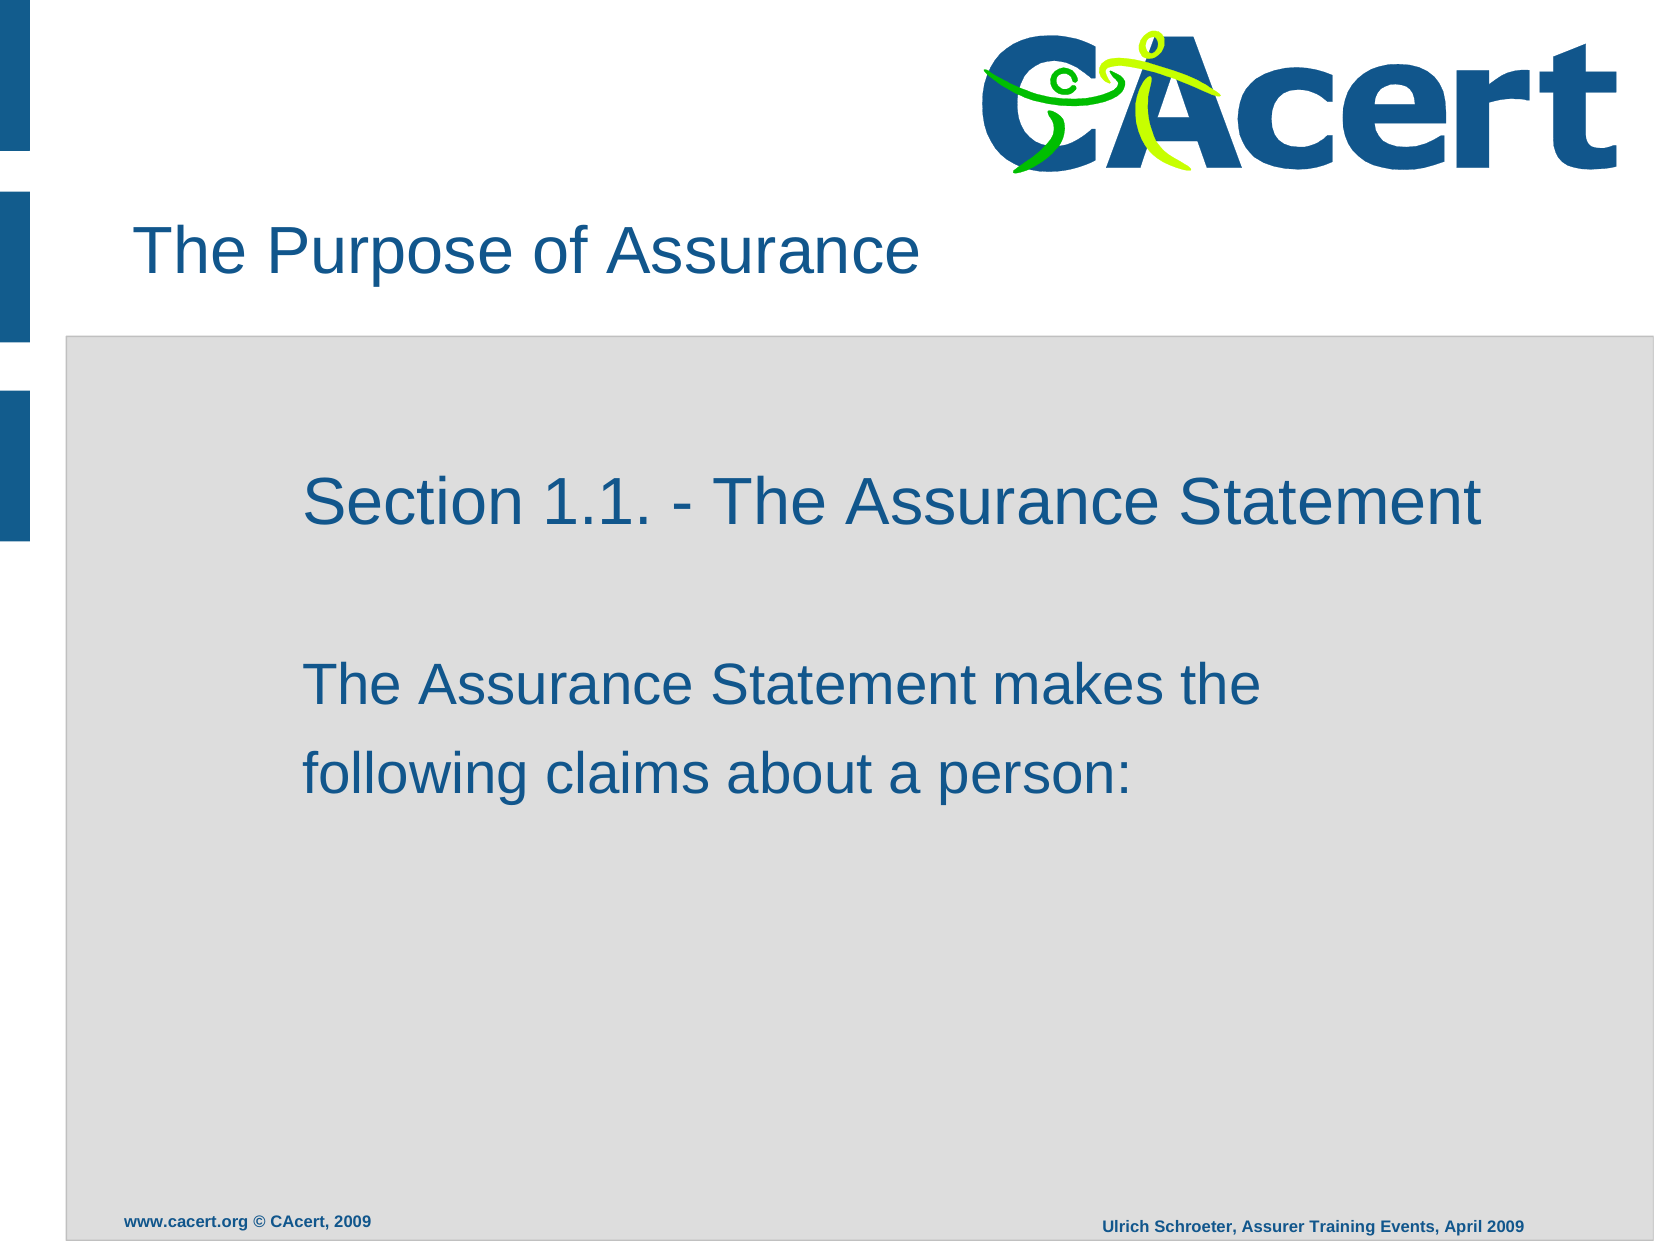

The Purpose of Assurance
Section 1.1. - The Assurance Statement
The Assurance Statement makes the
following claims about a person: